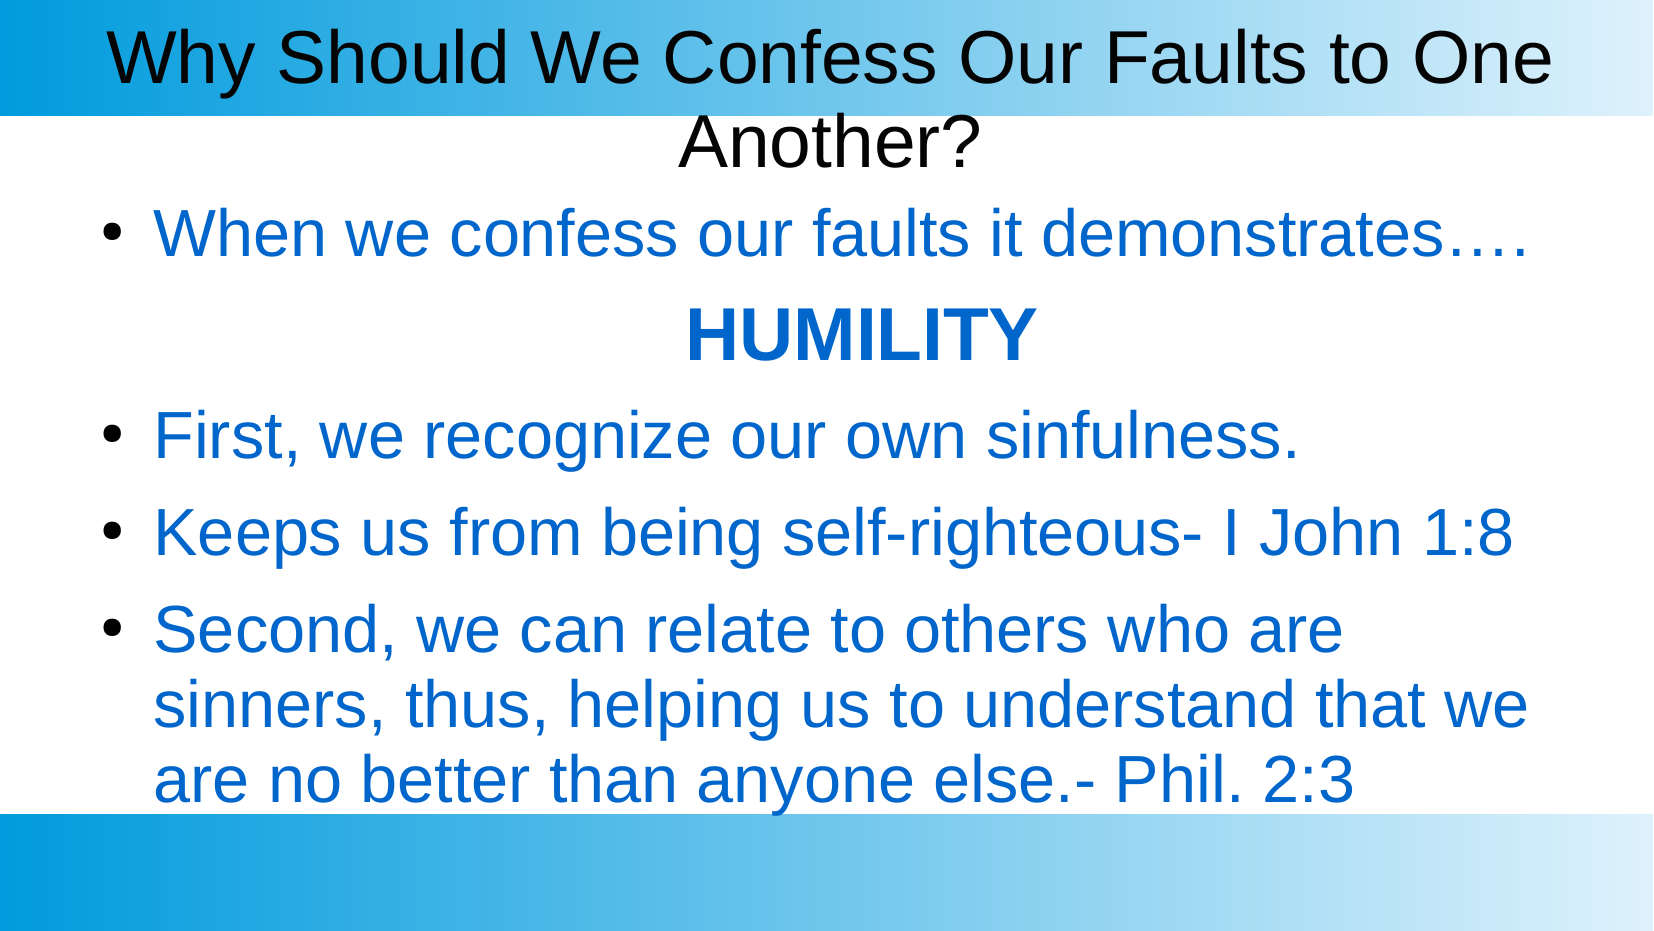

# Why Should We Confess Our Faults to One Another?
When we confess our faults it demonstrates….
HUMILITY
First, we recognize our own sinfulness.
Keeps us from being self-righteous- I John 1:8
Second, we can relate to others who are sinners, thus, helping us to understand that we are no better than anyone else.- Phil. 2:3